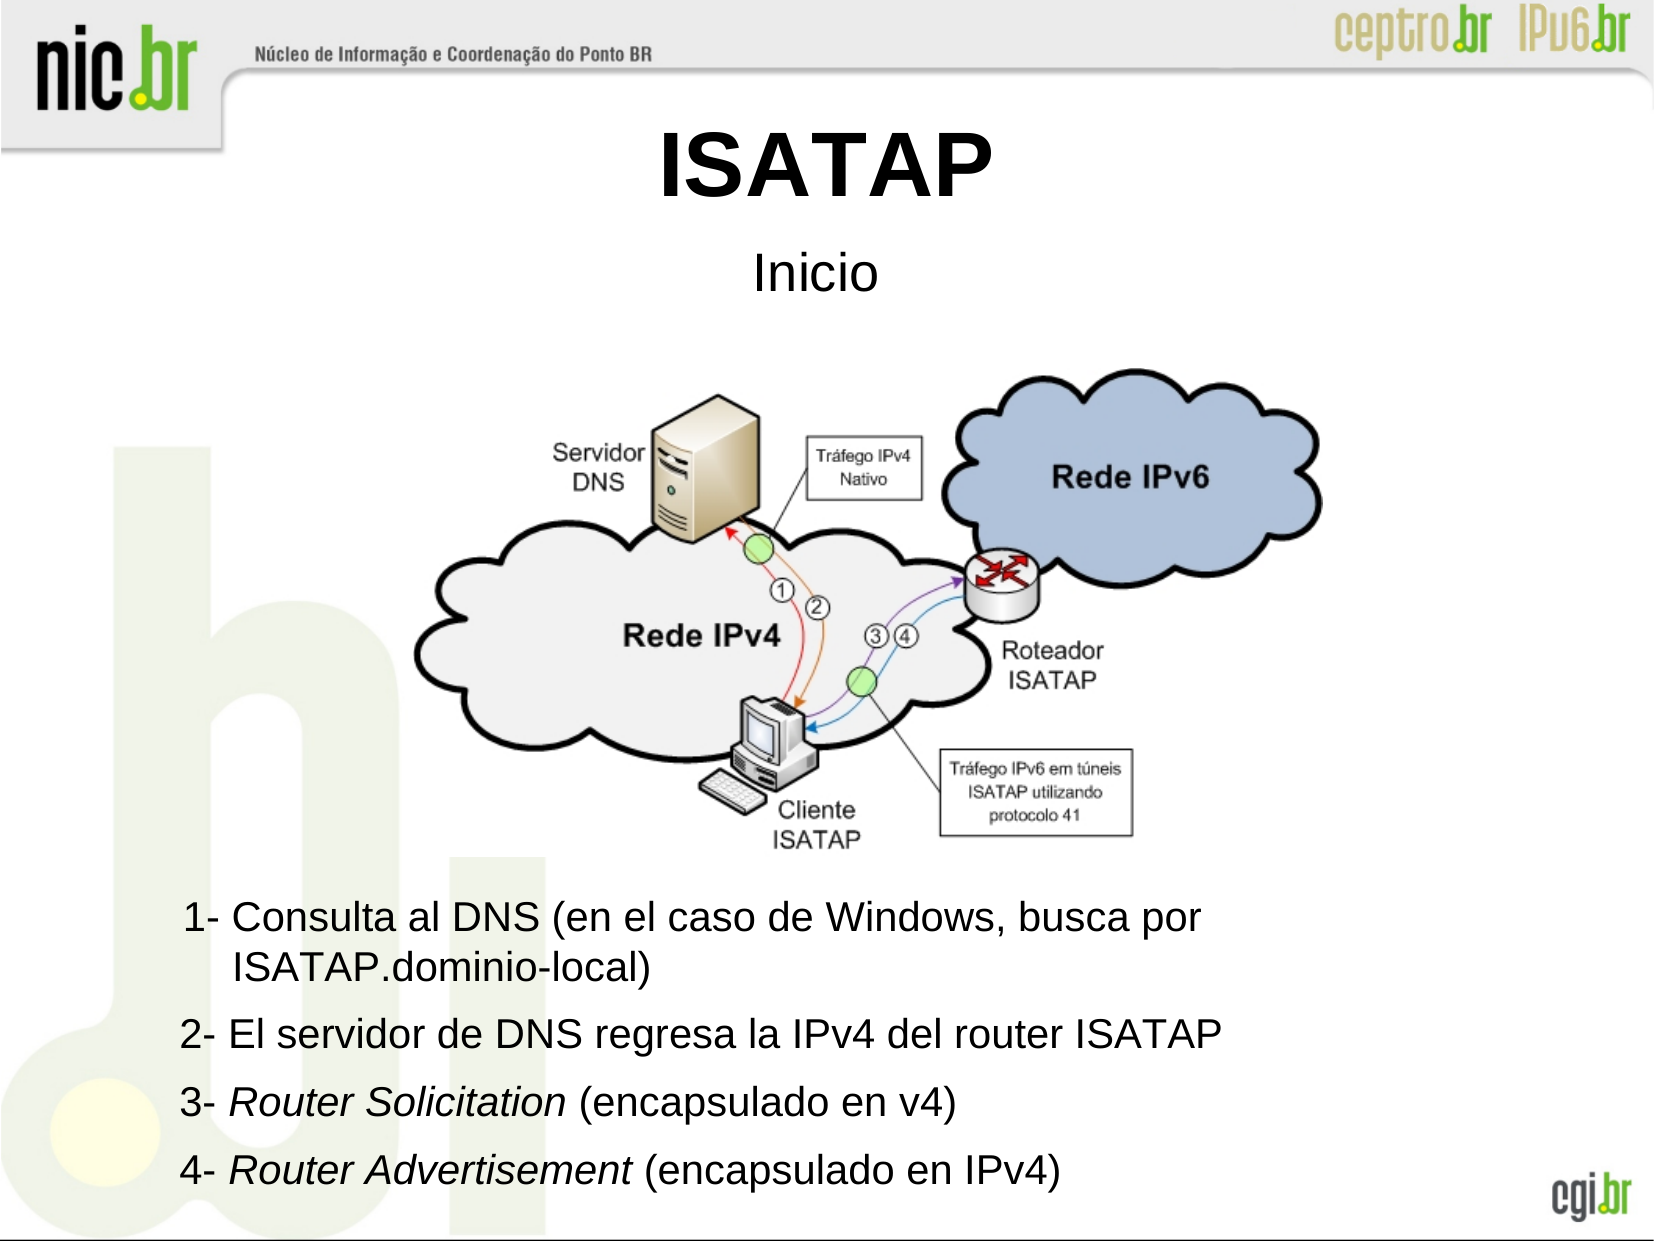

ISATAP
Inicio
1- Consulta al DNS (en el caso de Windows, busca por ISATAP.dominio-local)‏
2- El servidor de DNS regresa la IPv4 del router ISATAP
3- Router Solicitation (encapsulado en v4)‏
4- Router Advertisement (encapsulado en IPv4)‏